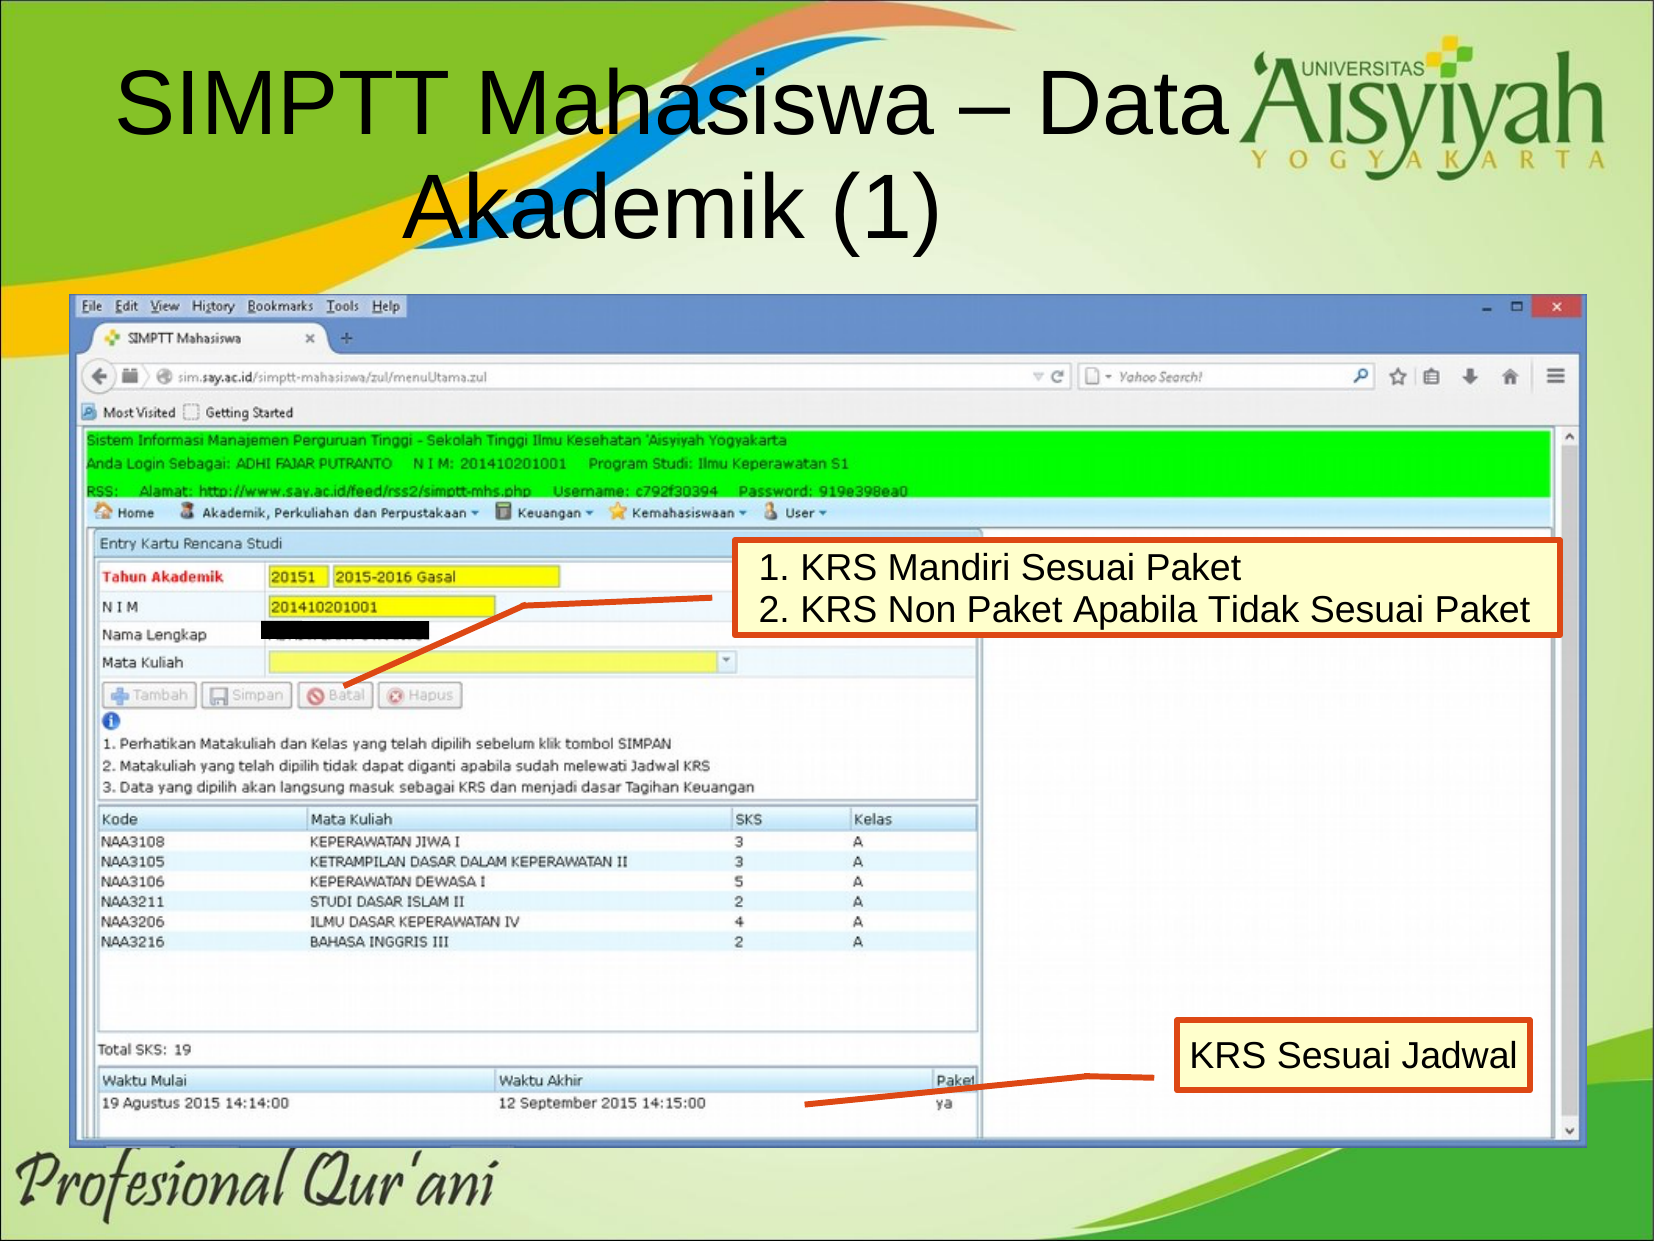

SIMPTT Mahasiswa – Data Akademik (1)
 1. KRS Mandiri Sesuai Paket
 2. KRS Non Paket Apabila Tidak Sesuai Paket
KRS Sesuai Jadwal